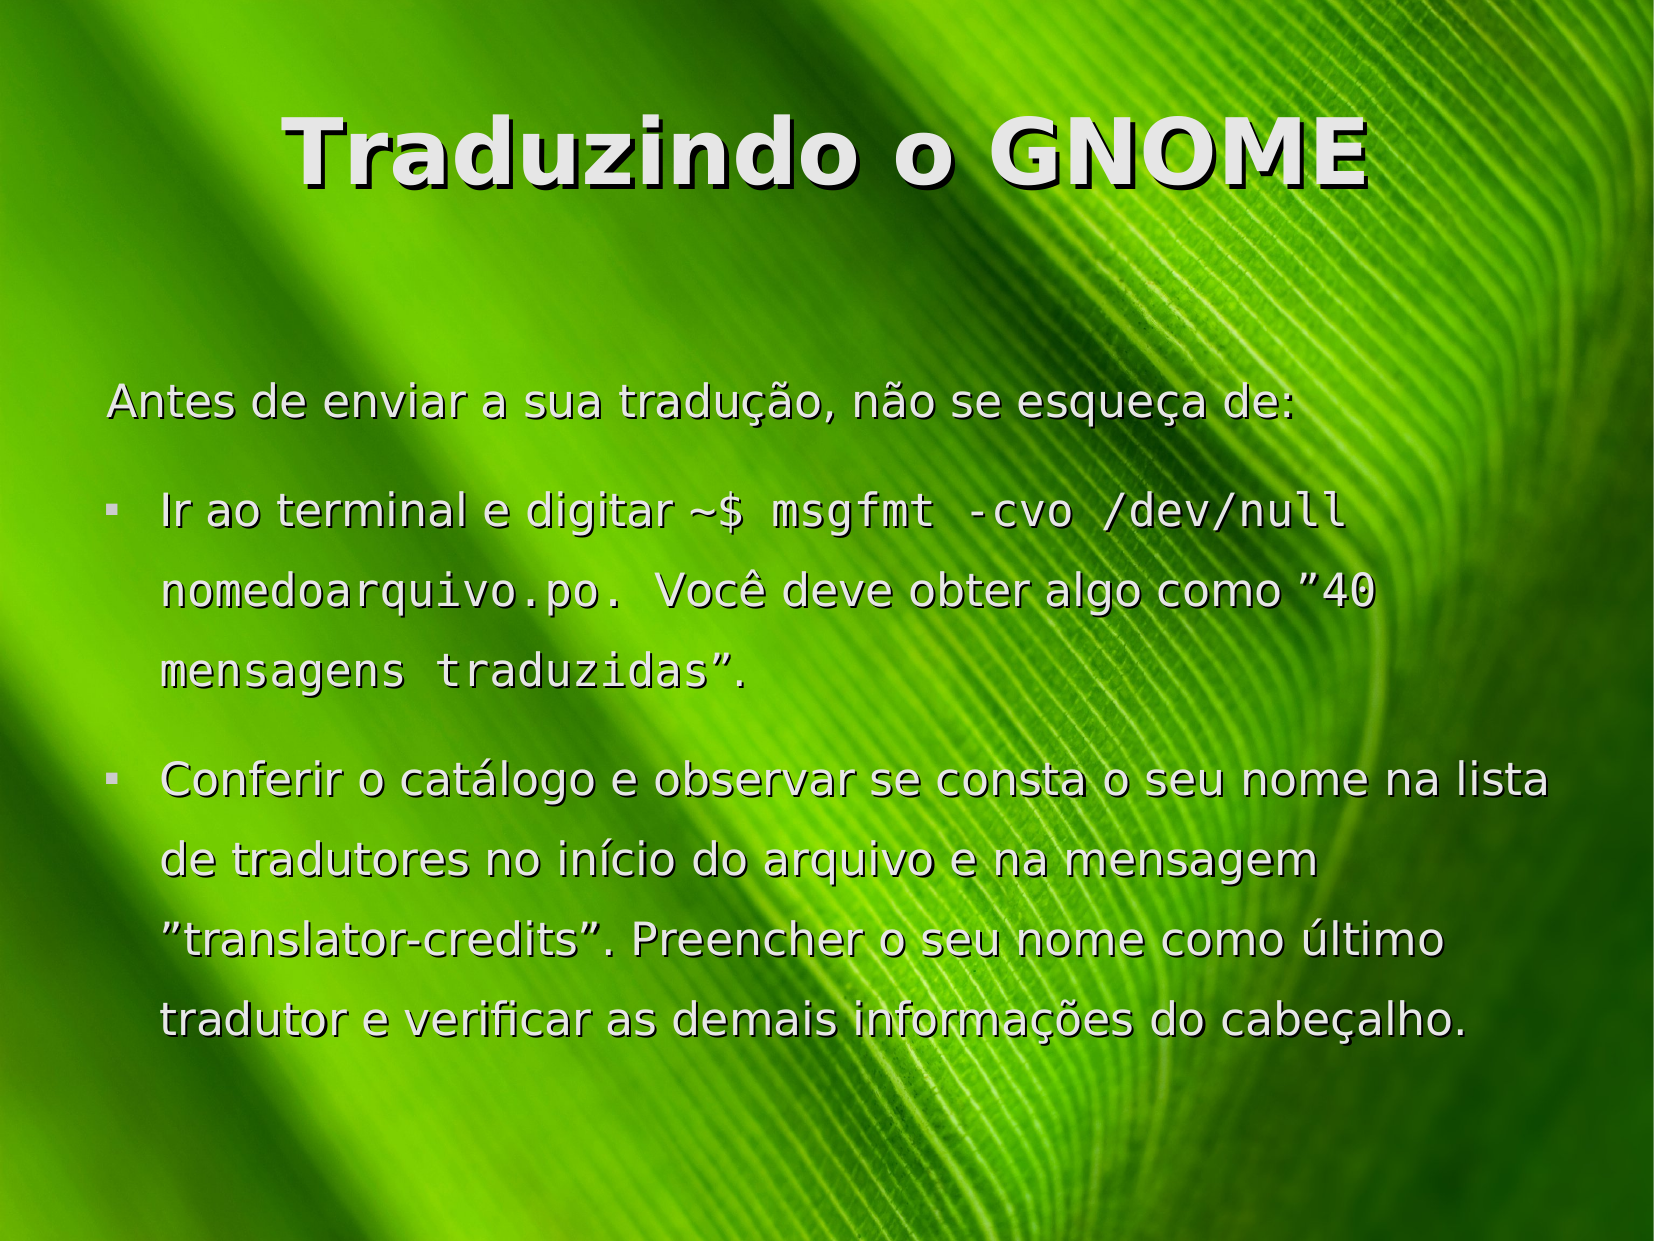

# Traduzindo o GNOME
Antes de enviar a sua tradução, não se esqueça de:
Ir ao terminal e digitar ~$ msgfmt -cvo /dev/null nomedoarquivo.po. Você deve obter algo como ”40 mensagens traduzidas”.
Conferir o catálogo e observar se consta o seu nome na lista de tradutores no início do arquivo e na mensagem ”translator-credits”. Preencher o seu nome como último tradutor e verificar as demais informações do cabeçalho.